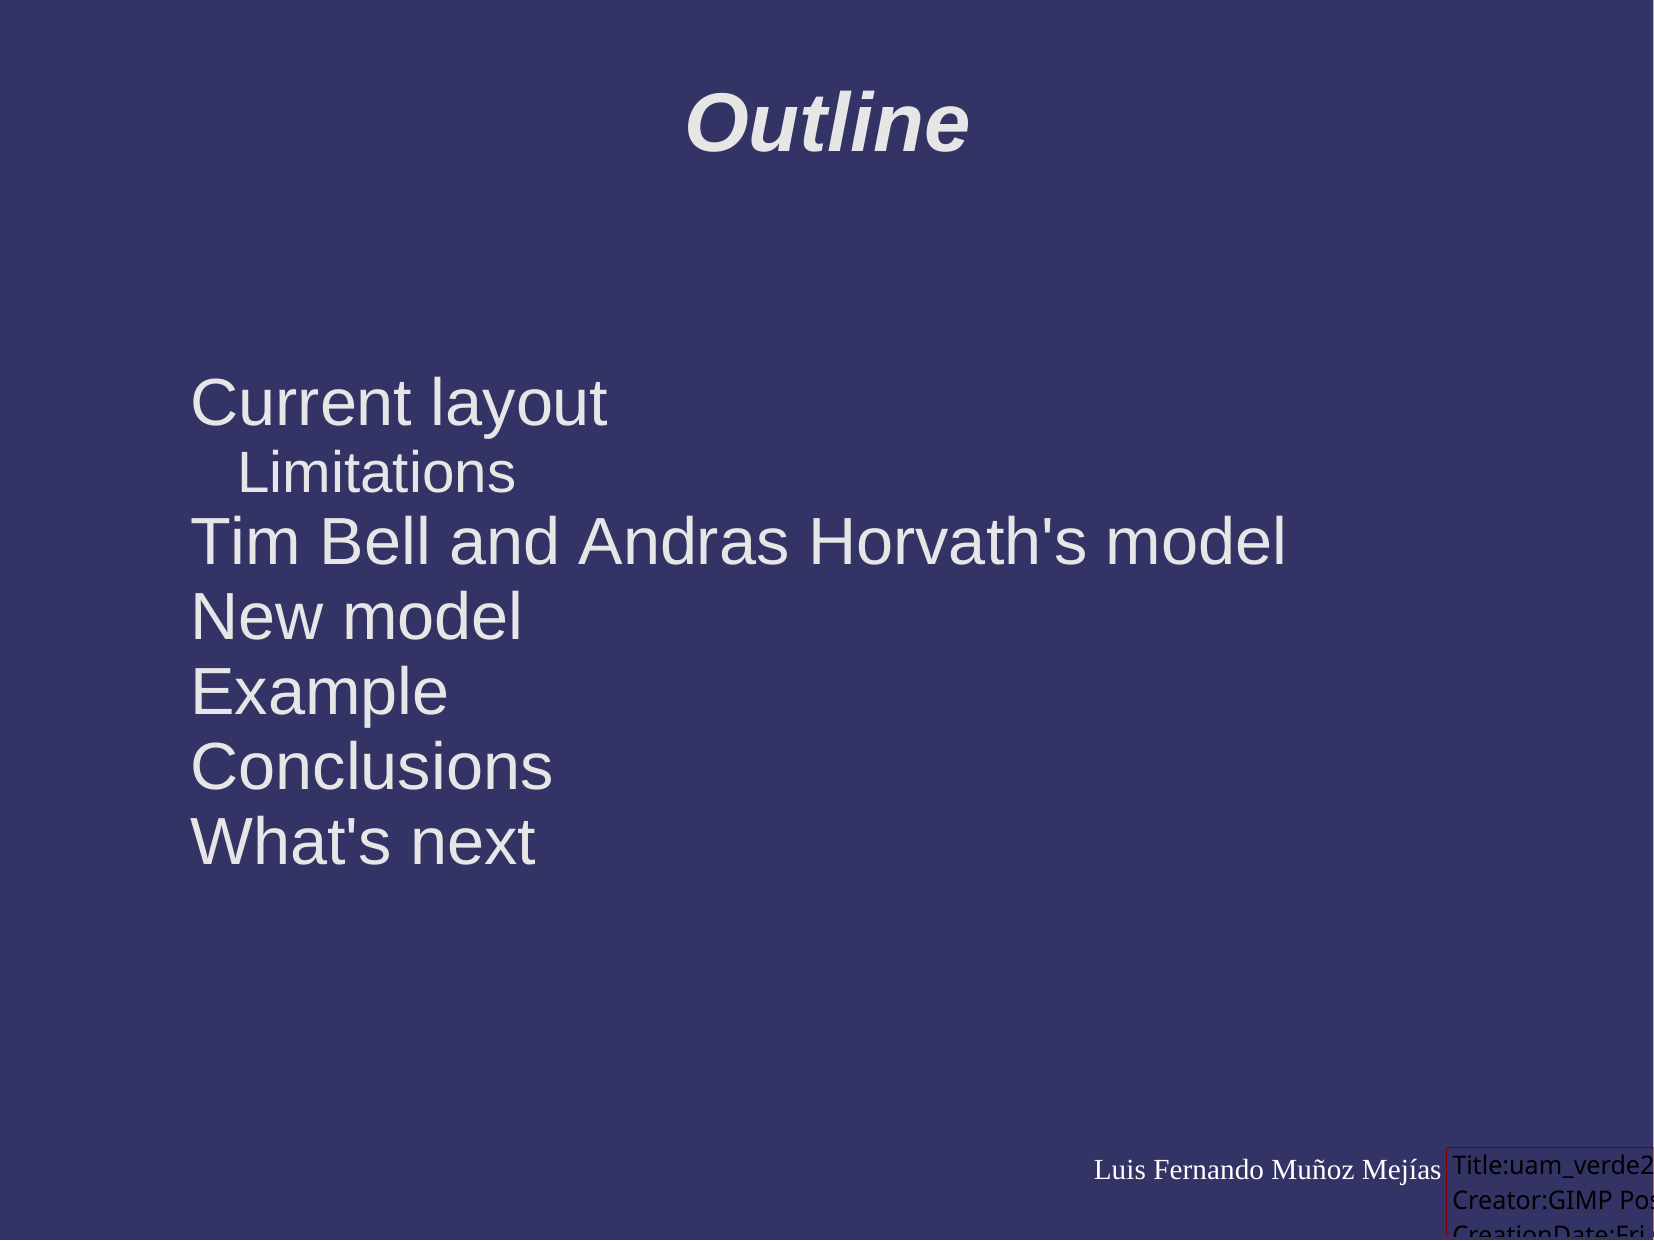

# Outline
Current layout
Limitations
Tim Bell and Andras Horvath's model
New model
Example
Conclusions
What's next
Luis Fernando Muñoz Mejías